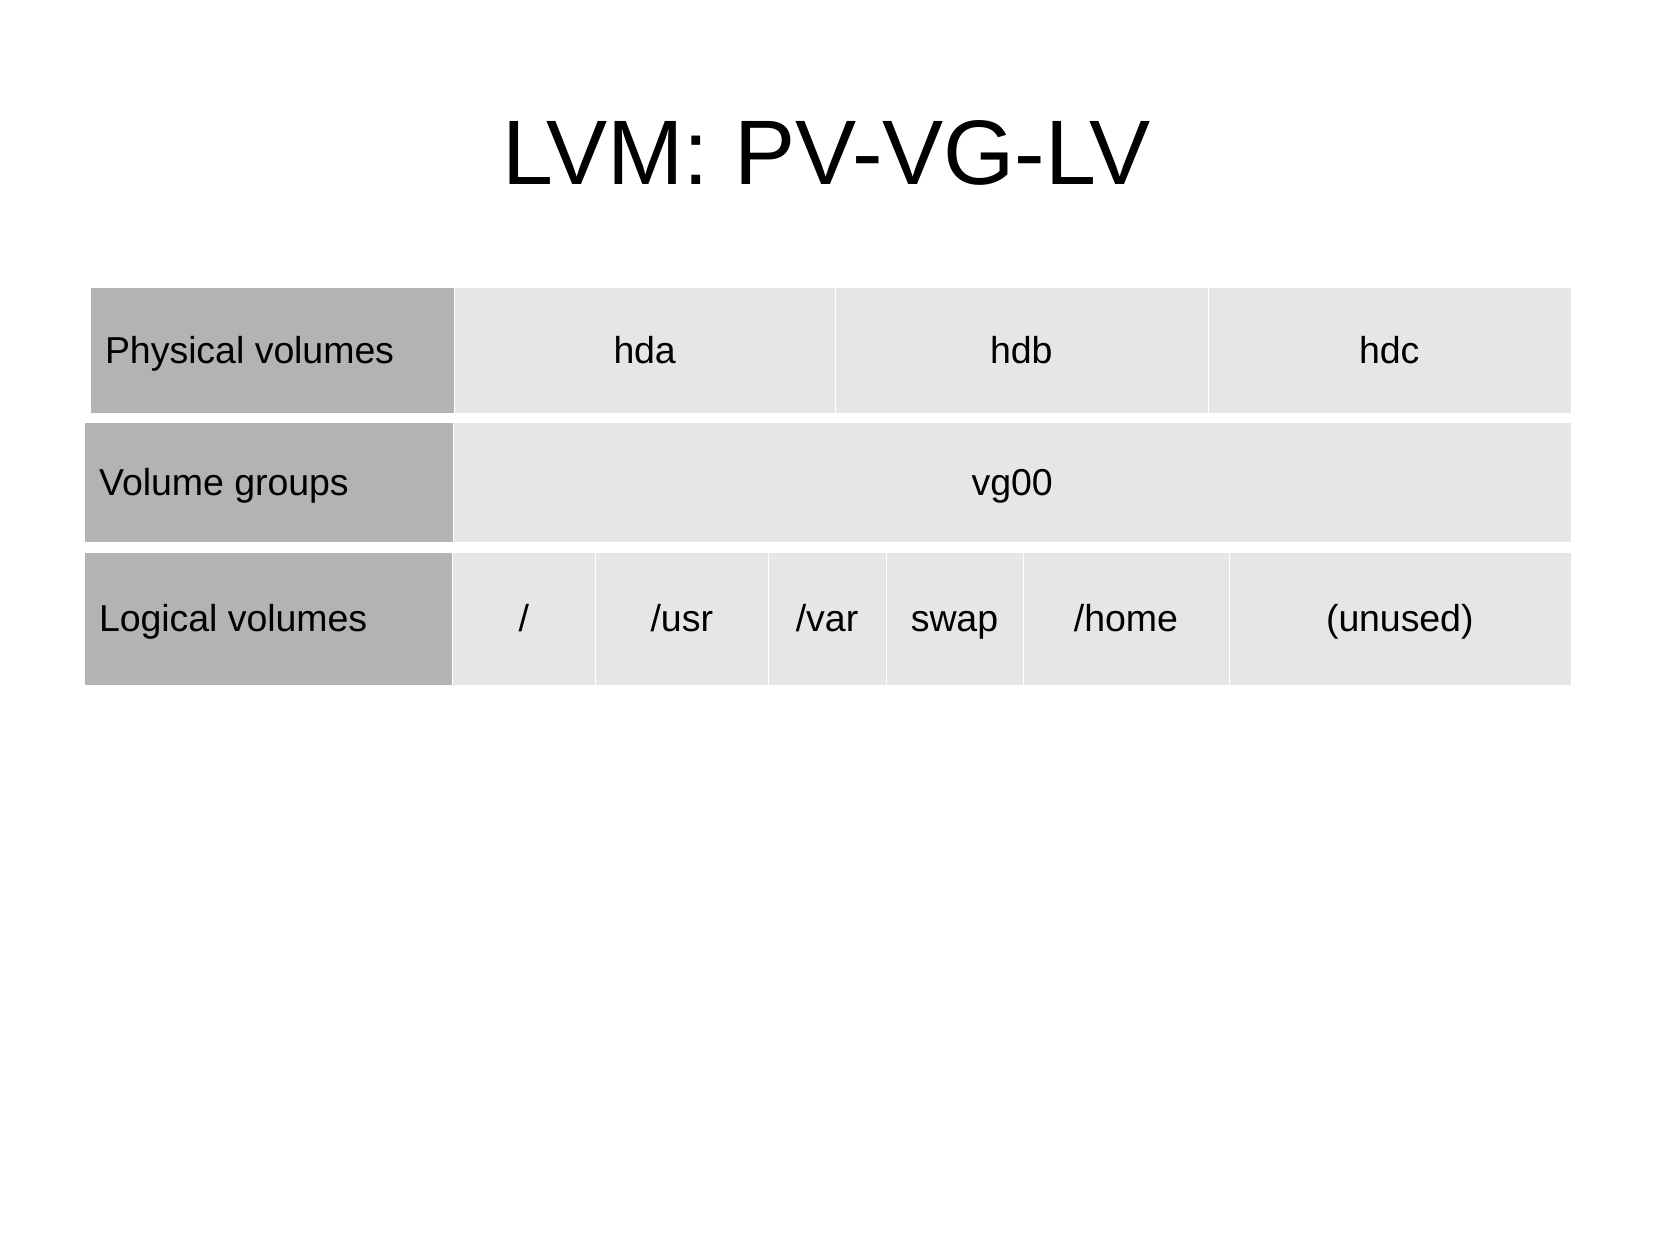

# LVM: PV-VG-LV
| Physical volumes | hda | hdb | hdc |
| --- | --- | --- | --- |
| Volume groups | vg00 |
| --- | --- |
| Logical volumes | / | /usr | /var | swap | /home | (unused) |
| --- | --- | --- | --- | --- | --- | --- |